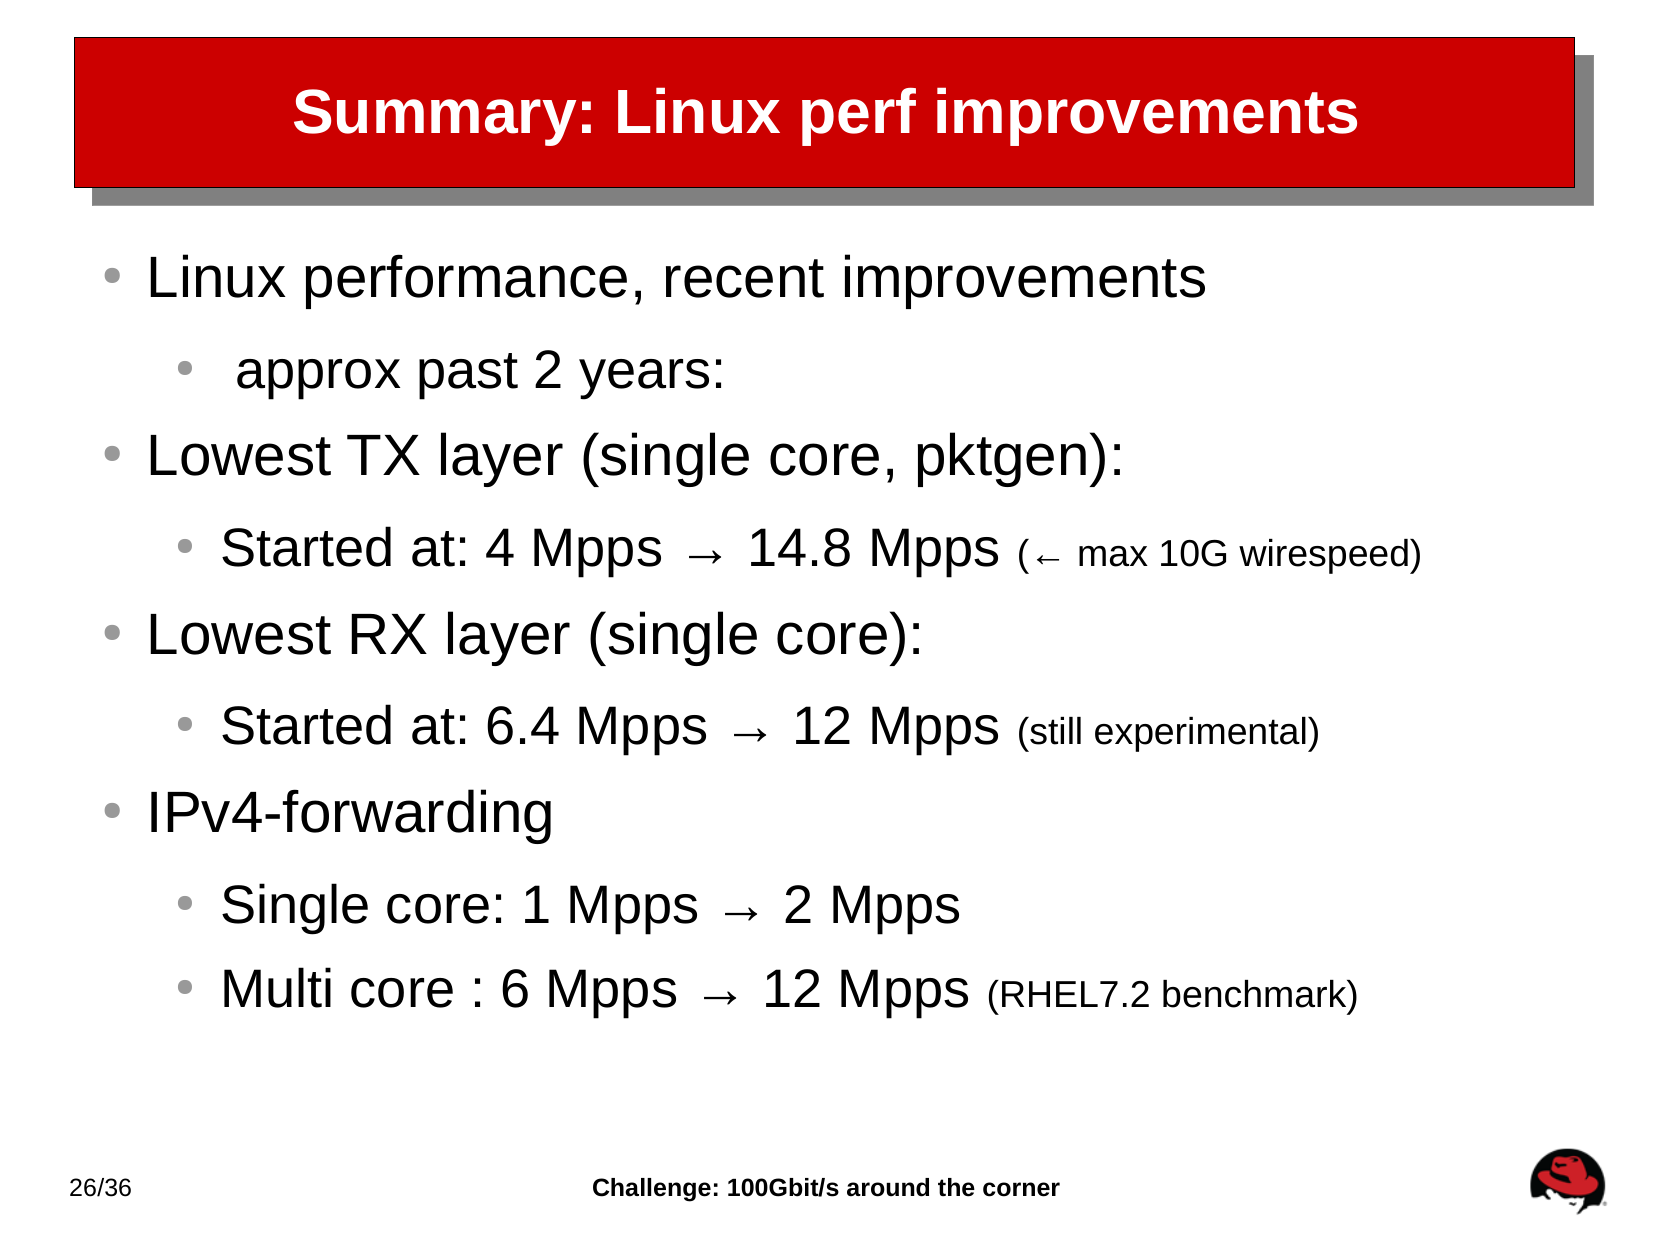

# Summary: Linux perf improvements
Linux performance, recent improvements
 approx past 2 years:
Lowest TX layer (single core, pktgen):
Started at: 4 Mpps → 14.8 Mpps (← max 10G wirespeed)
Lowest RX layer (single core):
Started at: 6.4 Mpps → 12 Mpps (still experimental)
IPv4-forwarding
Single core: 1 Mpps → 2 Mpps
Multi core : 6 Mpps → 12 Mpps (RHEL7.2 benchmark)